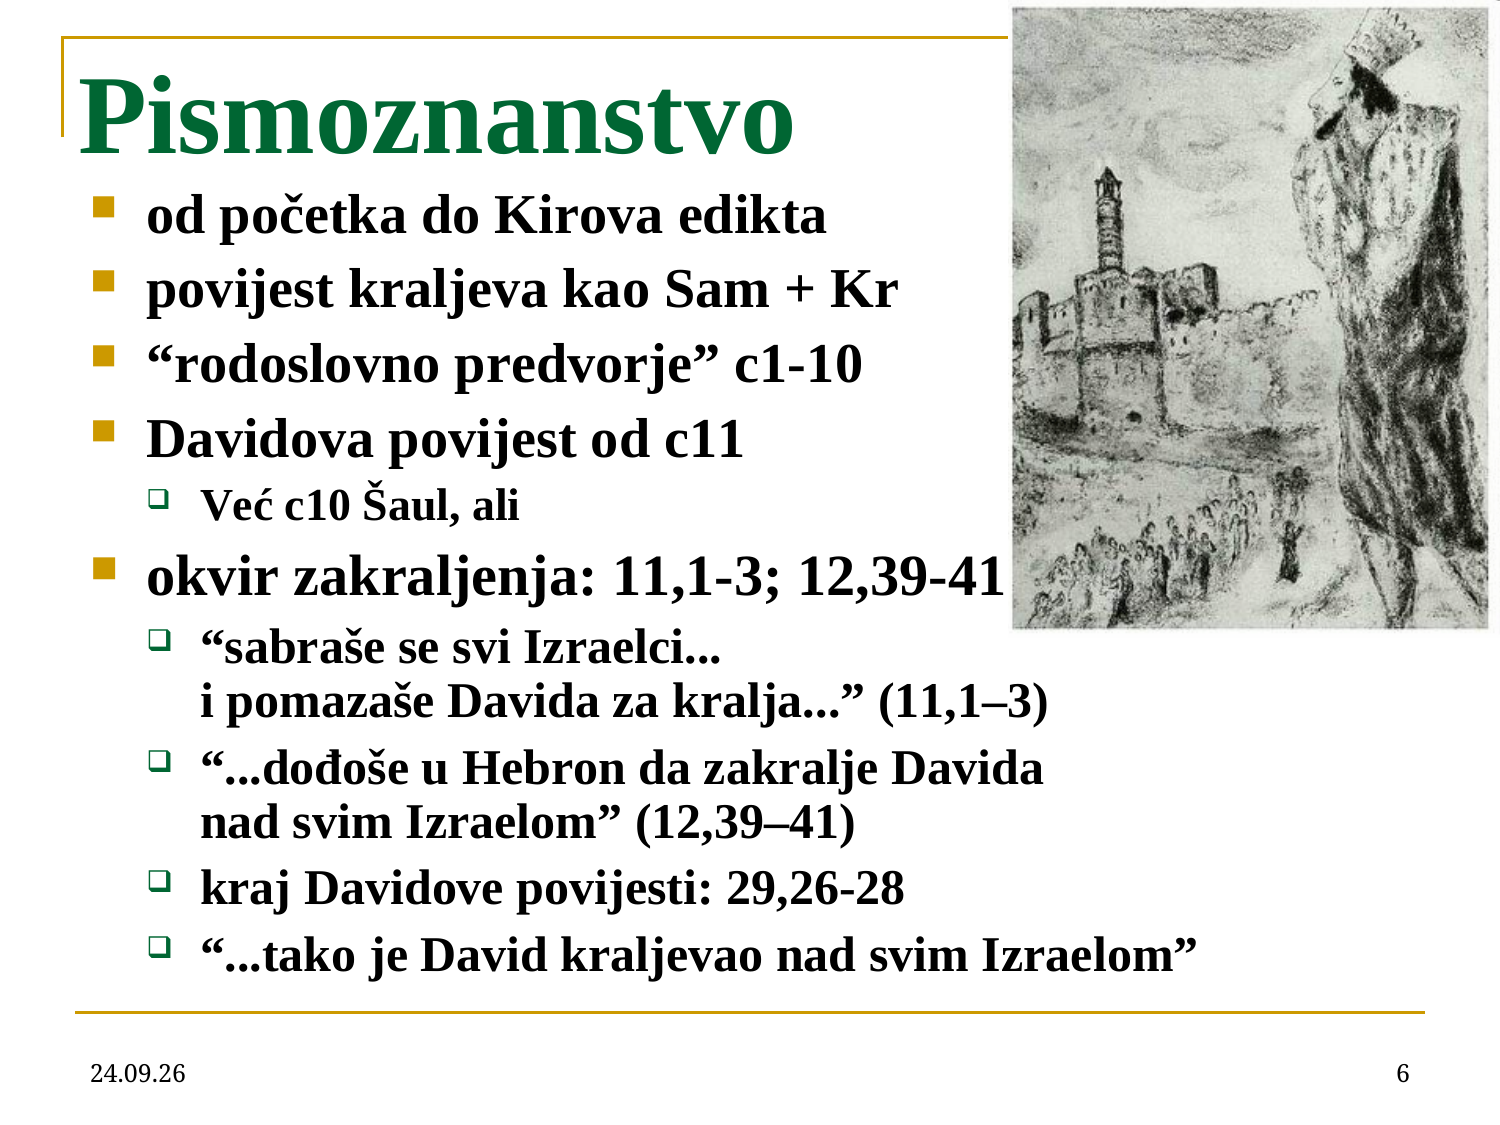

# Pismoznanstvo
od početka do Kirova edikta
povijest kraljeva kao Sam + Kr
“rodoslovno predvorje” c1-10
Davidova povijest od c11
Već c10 Šaul, ali
okvir zakraljenja: 11,1-3; 12,39-41
“sabraše se svi Izraelci...
i pomazaše Davida za kralja...” (11,1–3)
“...dođoše u Hebron da zakralje Davida
nad svim Izraelom” (12,39–41)
kraj Davidove povijesti: 29,26-28
“...tako je David kraljevao nad svim Izraelom”